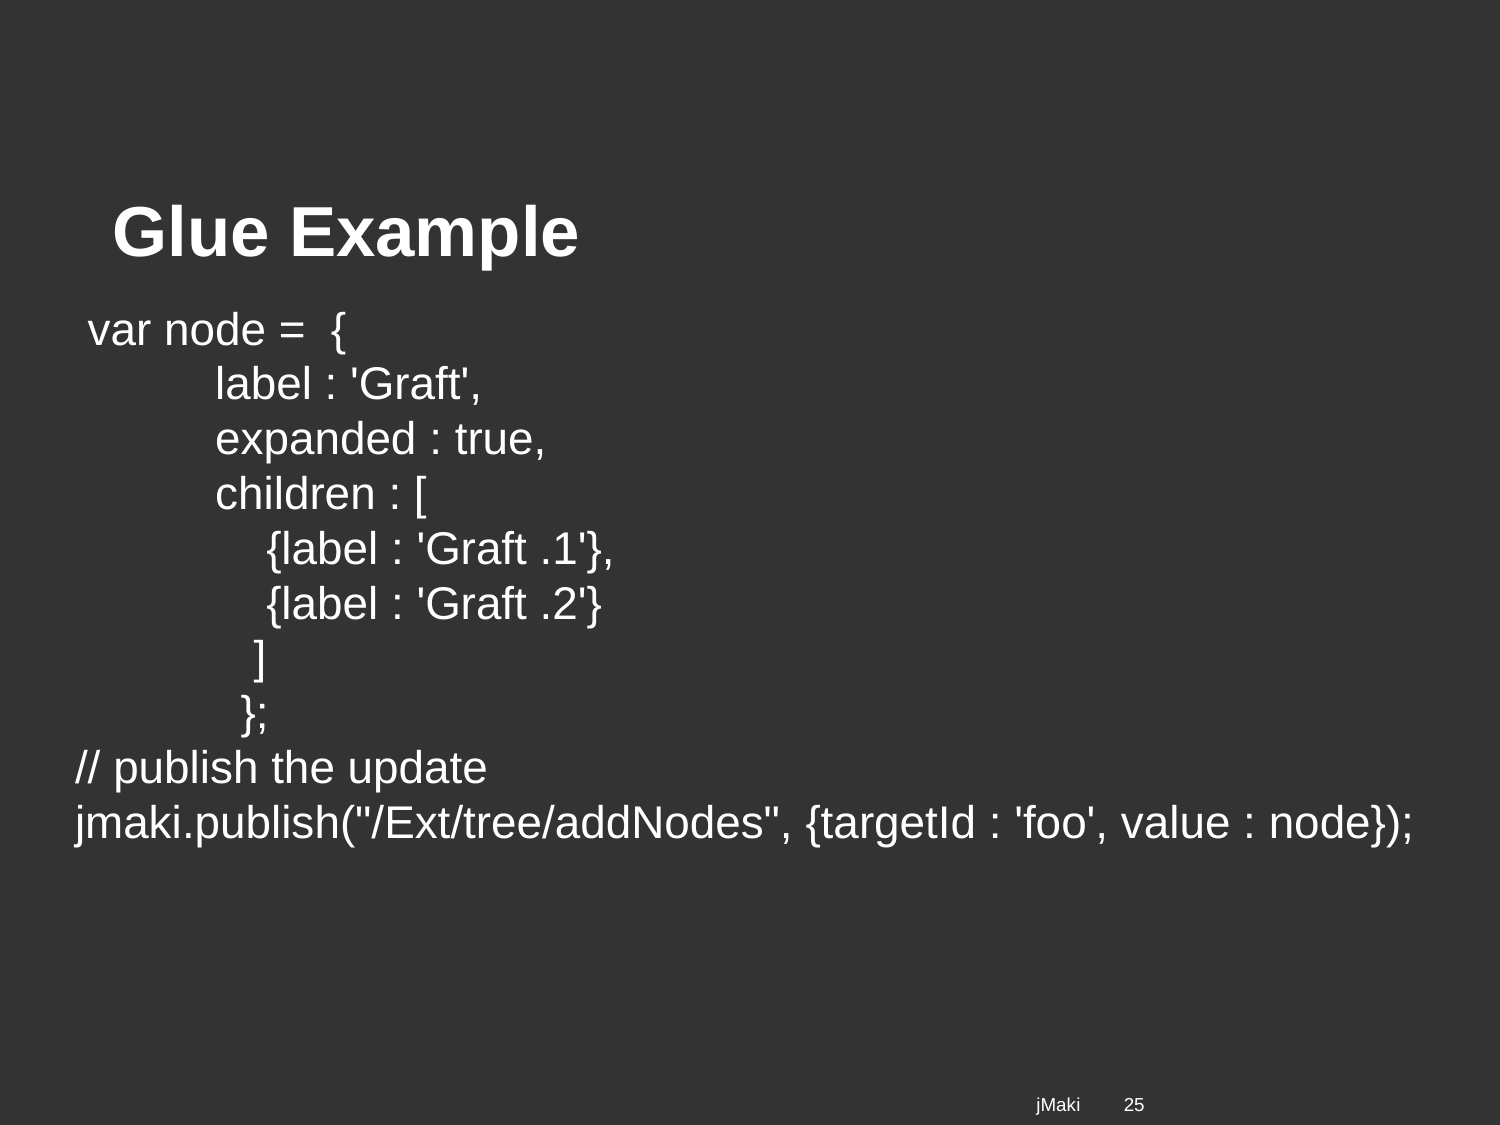

# Glue Example
 var node = {
 label : 'Graft',
 expanded : true,
 children : [
 {label : 'Graft .1'},
 {label : 'Graft .2'}
 ]
 };
// publish the update
jmaki.publish("/Ext/tree/addNodes", {targetId : 'foo', value : node});